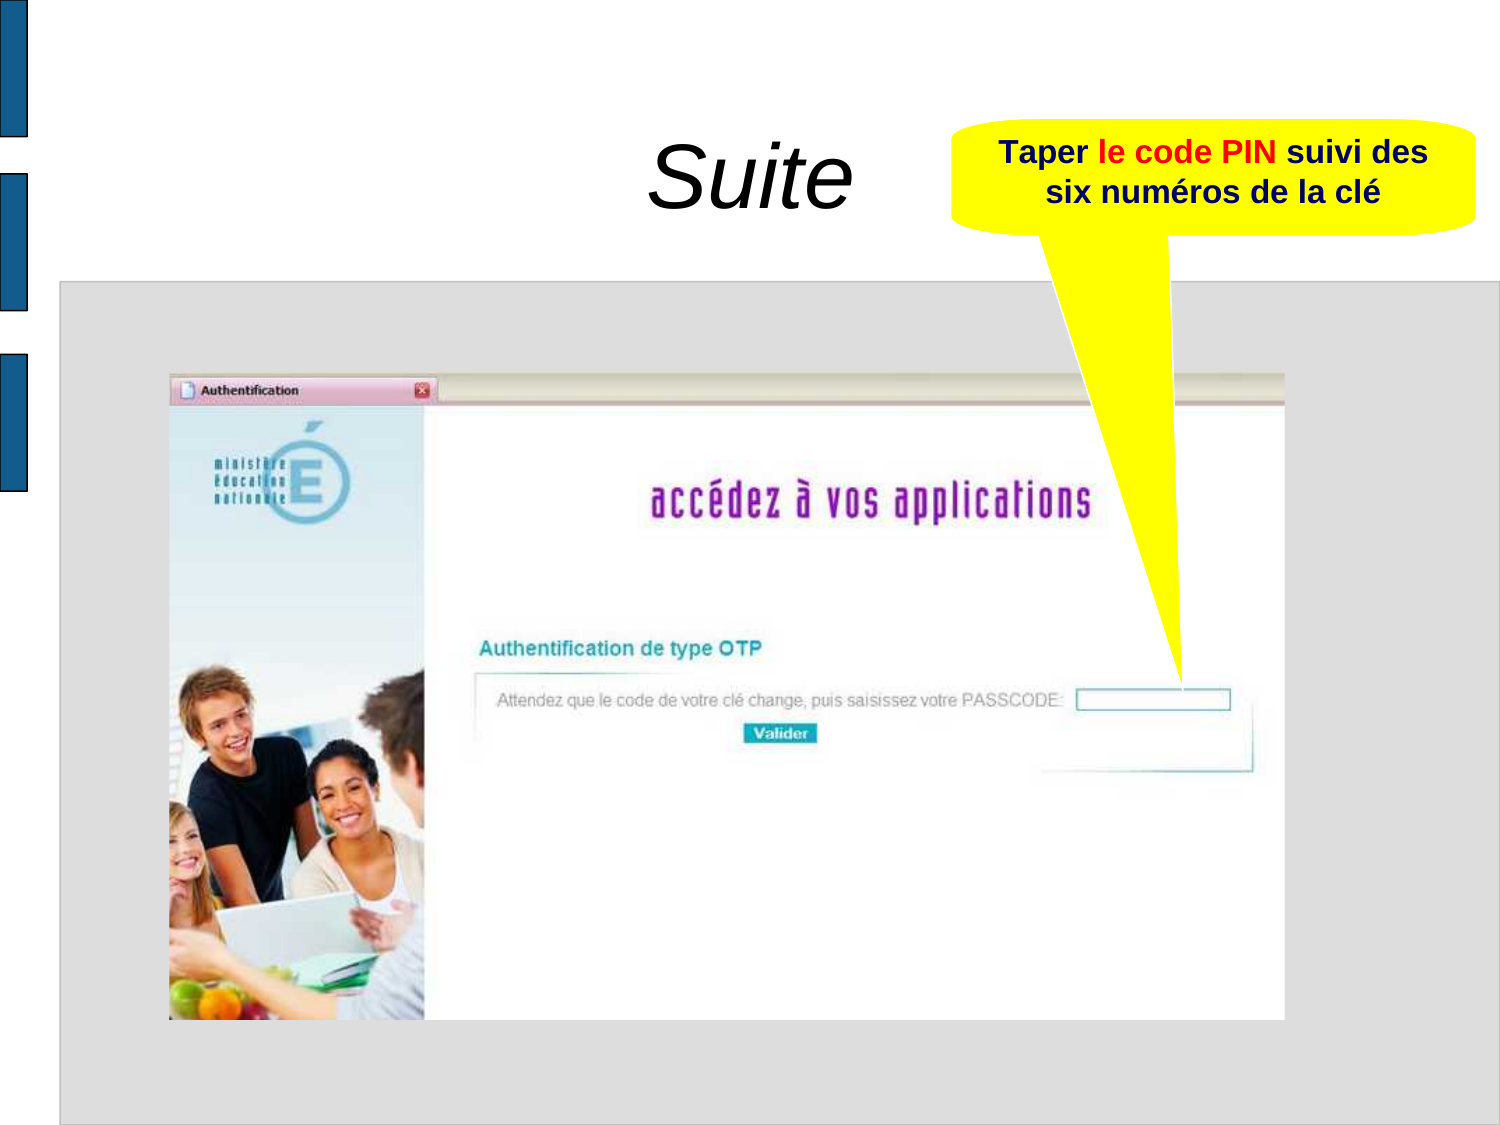

# Suite
Taper le code PIN suivi des six numéros de la clé